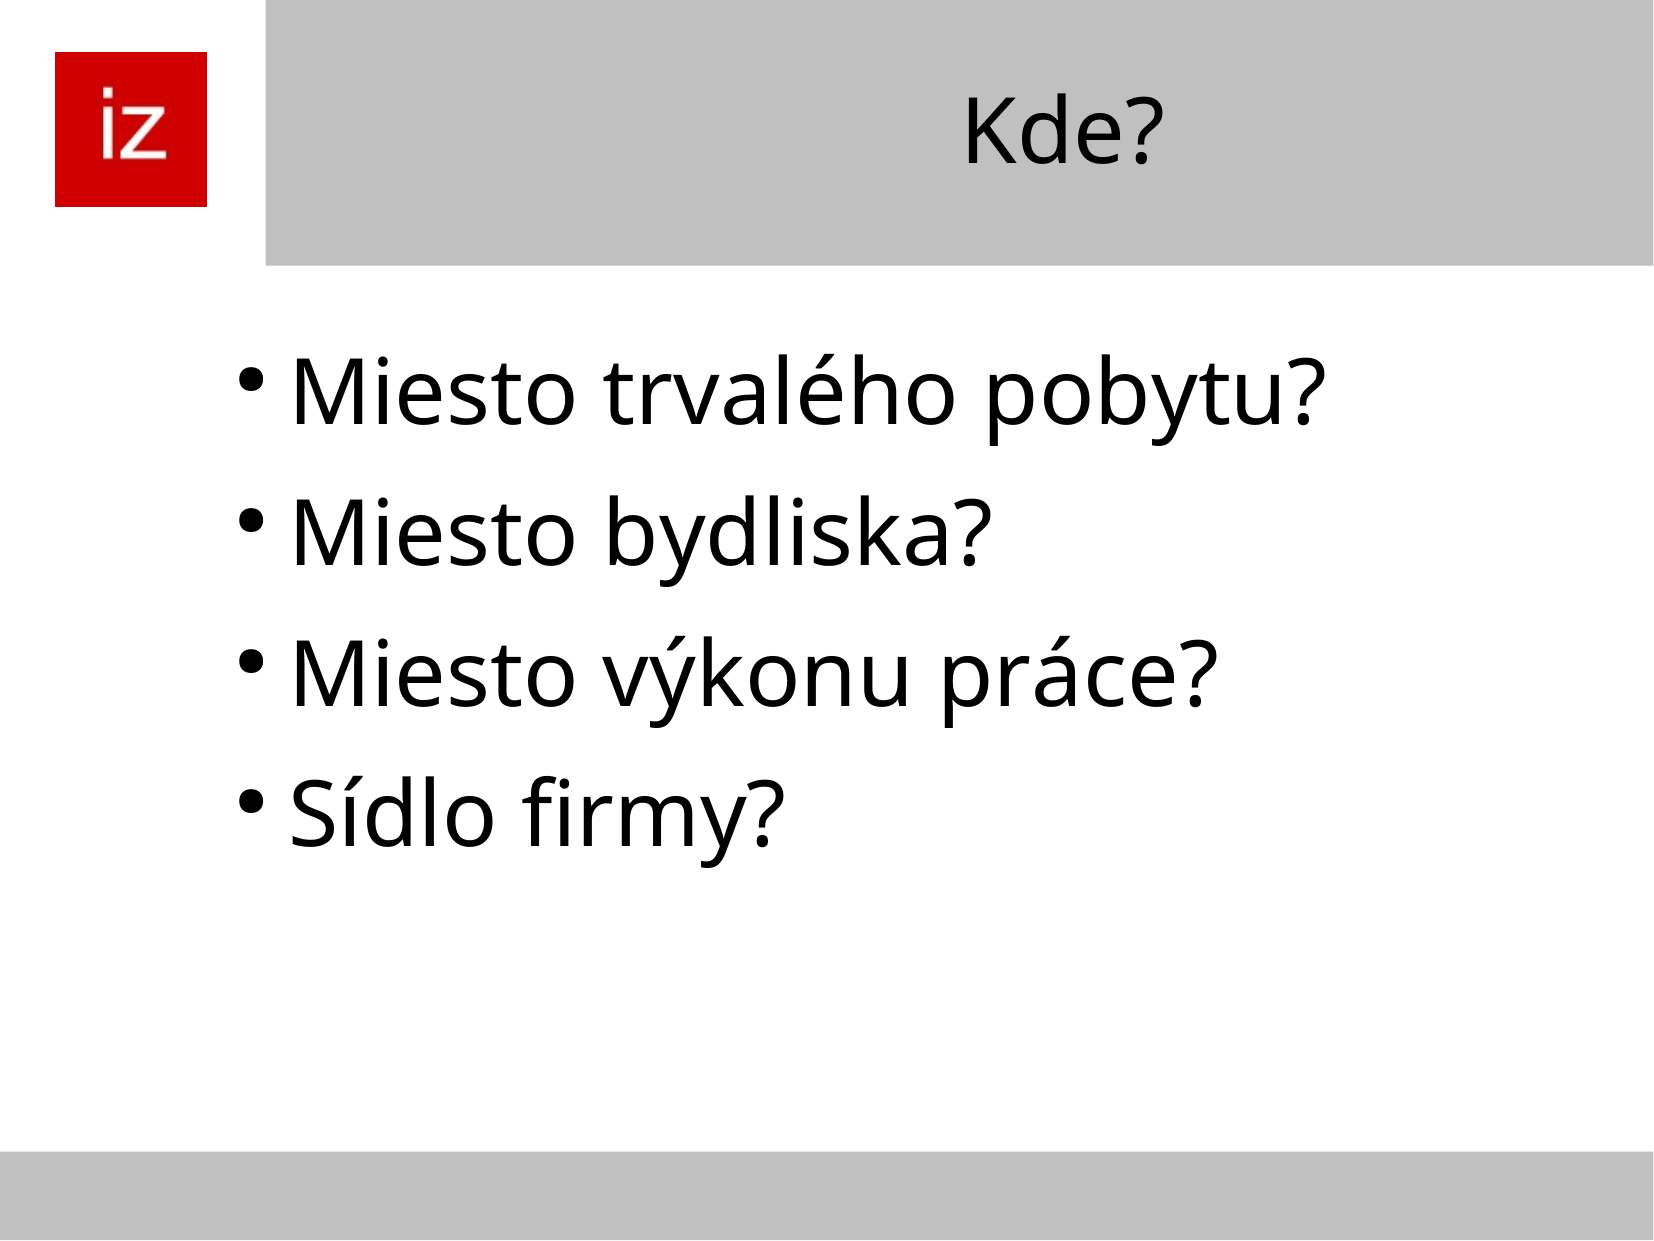

# Kde?
Miesto trvalého pobytu?
Miesto bydliska?
Miesto výkonu práce?
Sídlo firmy?